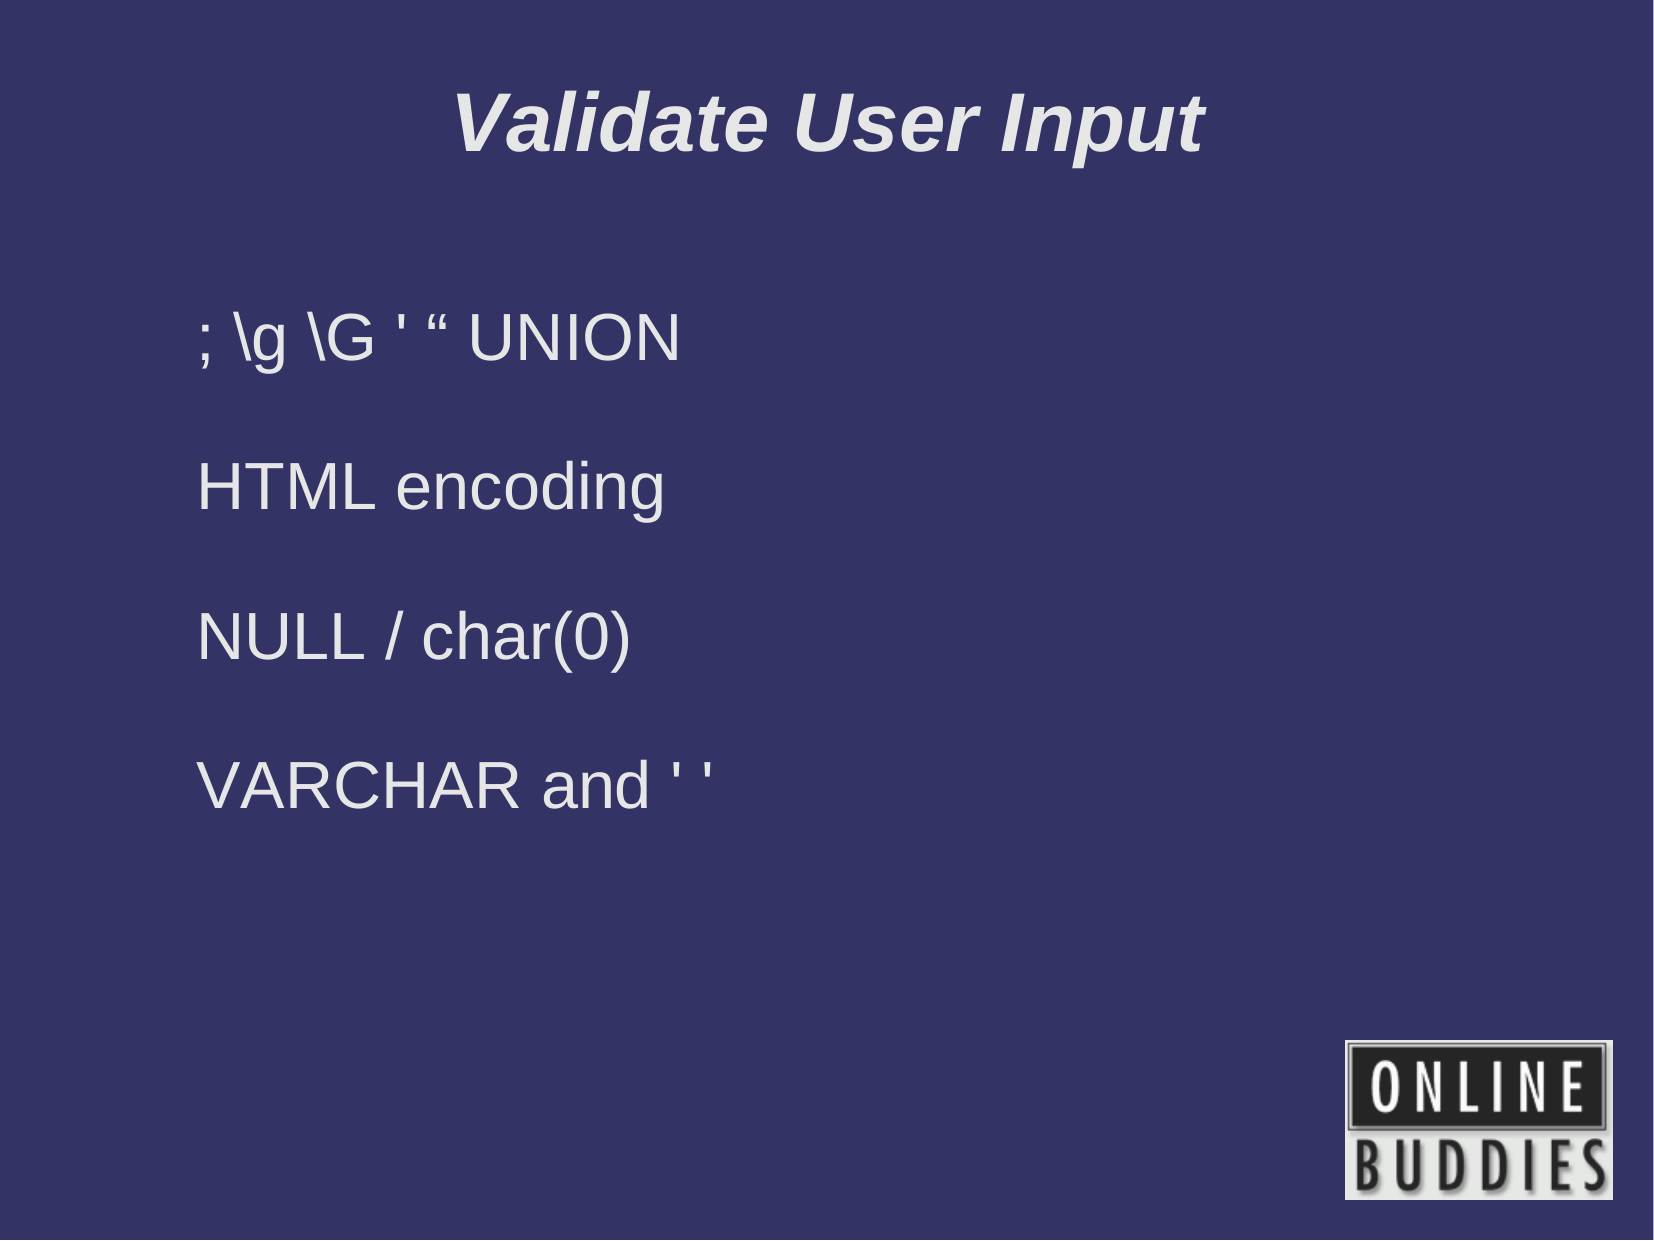

# Validate User Input
; \g \G ' “ UNION
HTML encoding
NULL / char(0)
VARCHAR and ' '